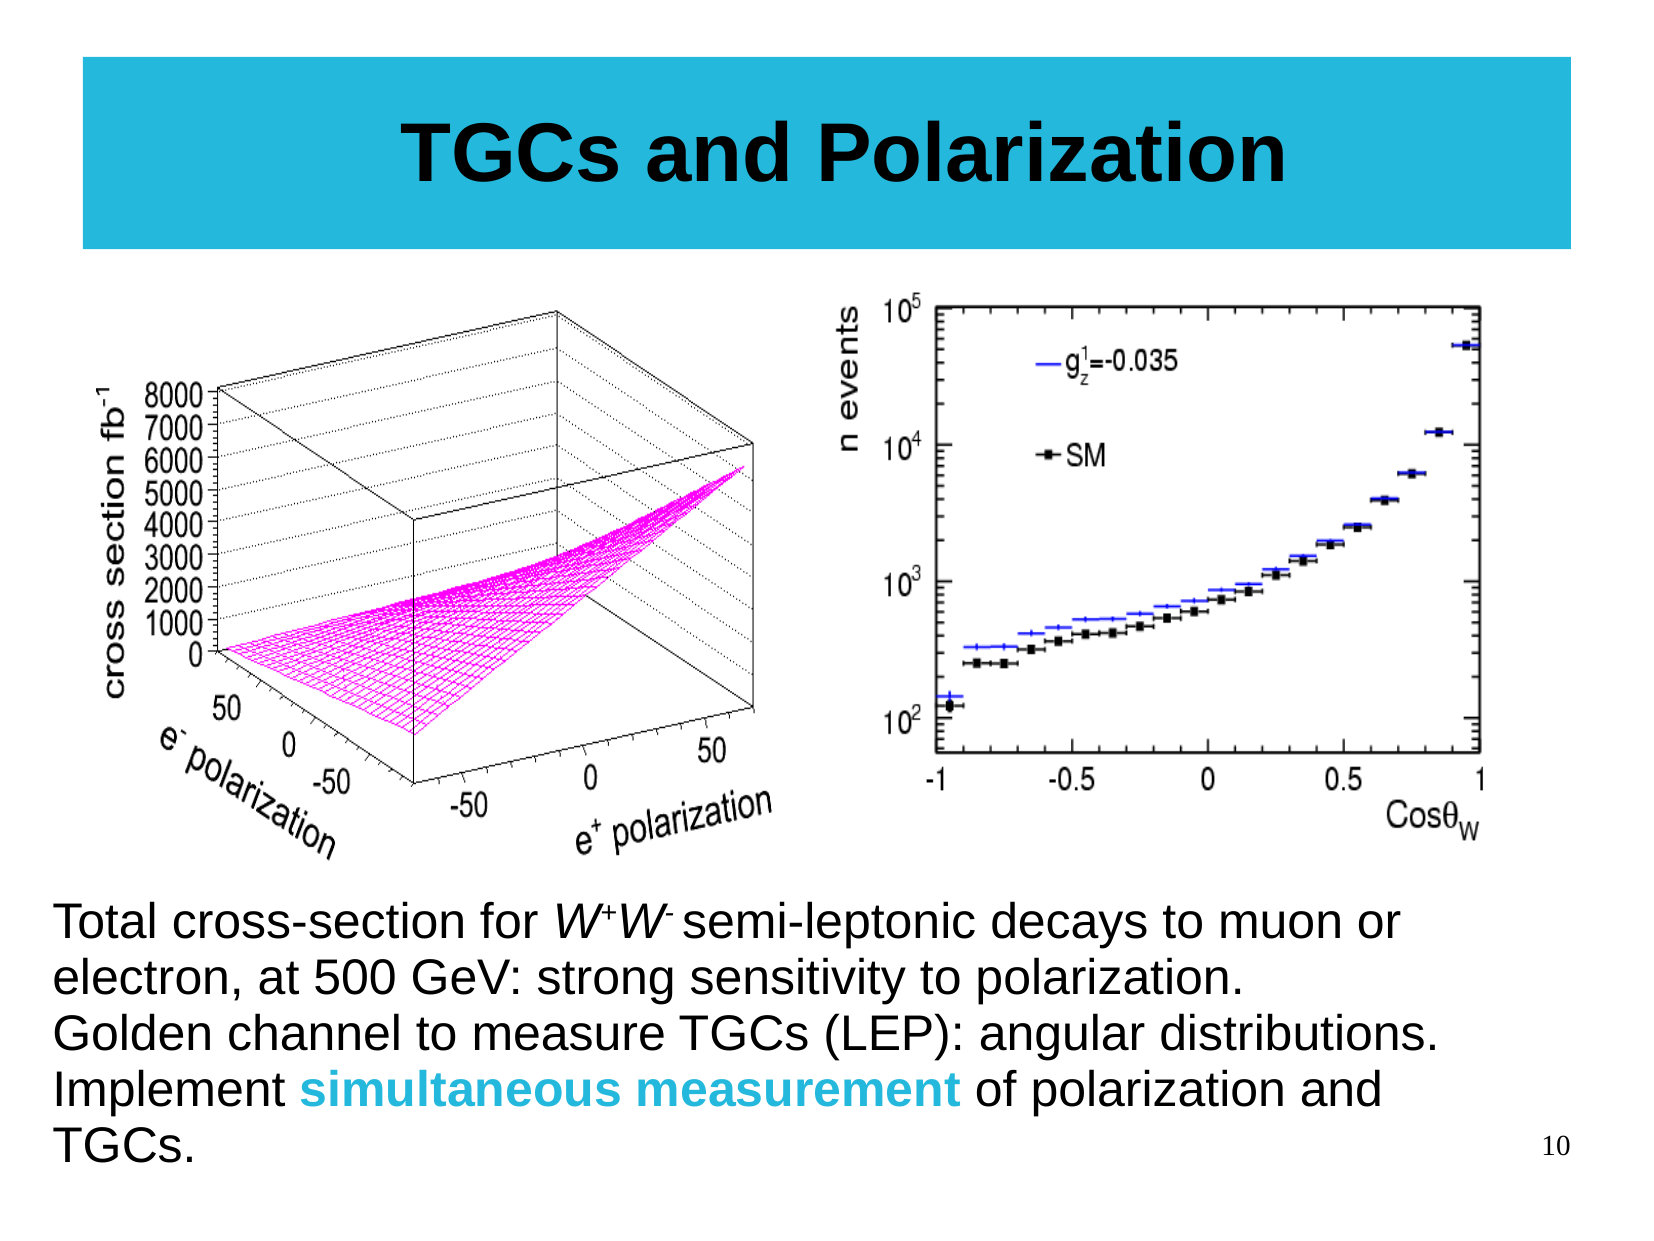

# TGCs and Polarization
Total cross-section for W+W- semi-leptonic decays to muon or electron, at 500 GeV: strong sensitivity to polarization.
Golden channel to measure TGCs (LEP): angular distributions.
Implement simultaneous measurement of polarization and TGCs.
10